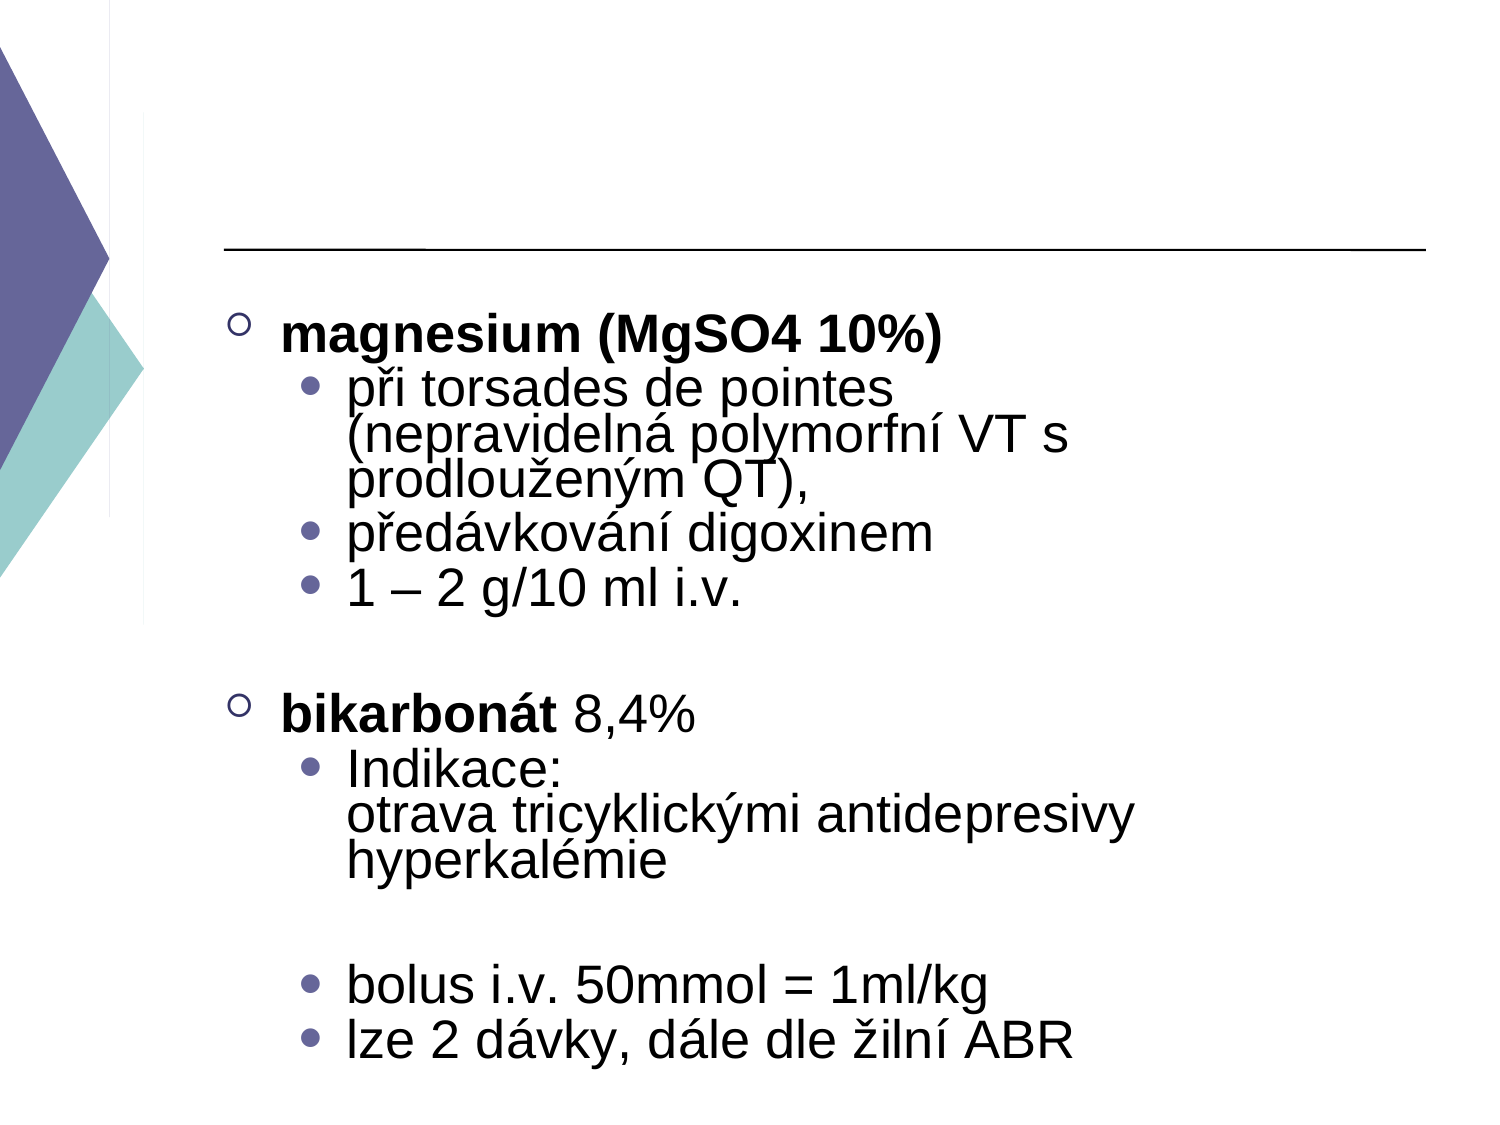

#
magnesium (MgSO4 10%)
při torsades de pointes
(nepravidelná polymorfní VT s prodlouženým QT),
předávkování digoxinem
1 – 2 g/10 ml i.v.
bikarbonát 8,4%
Indikace:
otrava tricyklickými antidepresivy
hyperkalémie
bolus i.v. 50mmol = 1ml/kg
lze 2 dávky, dále dle žilní ABR